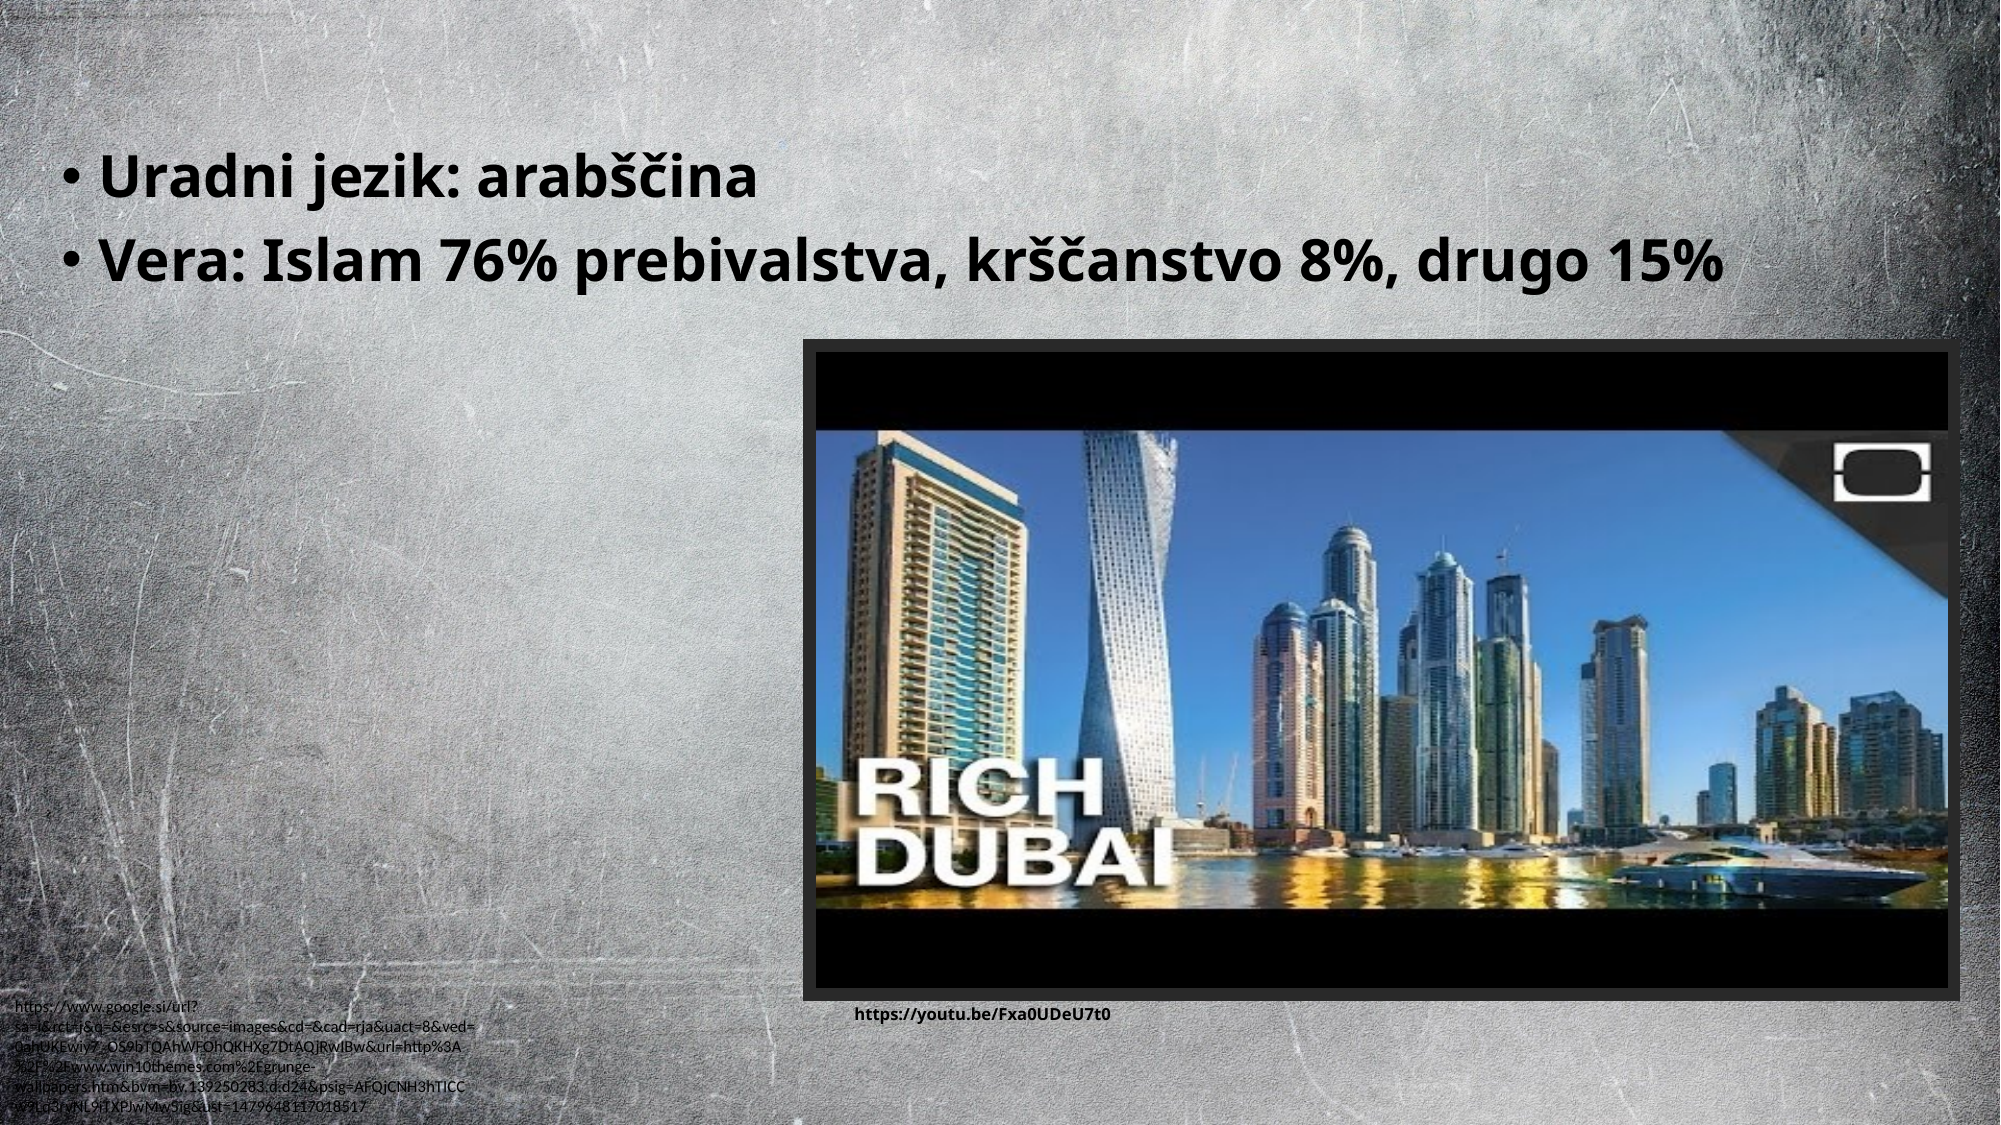

# Uradni jezik: arabščina
Vera: Islam 76% prebivalstva, krščanstvo 8%, drugo 15%
https://www.google.si/url?sa=i&rct=j&q=&esrc=s&source=images&cd=&cad=rja&uact=8&ved=0ahUKEwiy7_OS9bTQAhWFOhQKHXg7DtAQjRwIBw&url=http%3A%2F%2Fwww.win10themes.com%2Fgrunge-wallpapers.htm&bvm=bv.139250283,d.d24&psig=AFQjCNH3hTICCw9Lq3rvNL9iTXPJwMw5ig&ust=1479648117018517
https://youtu.be/Fxa0UDeU7t0